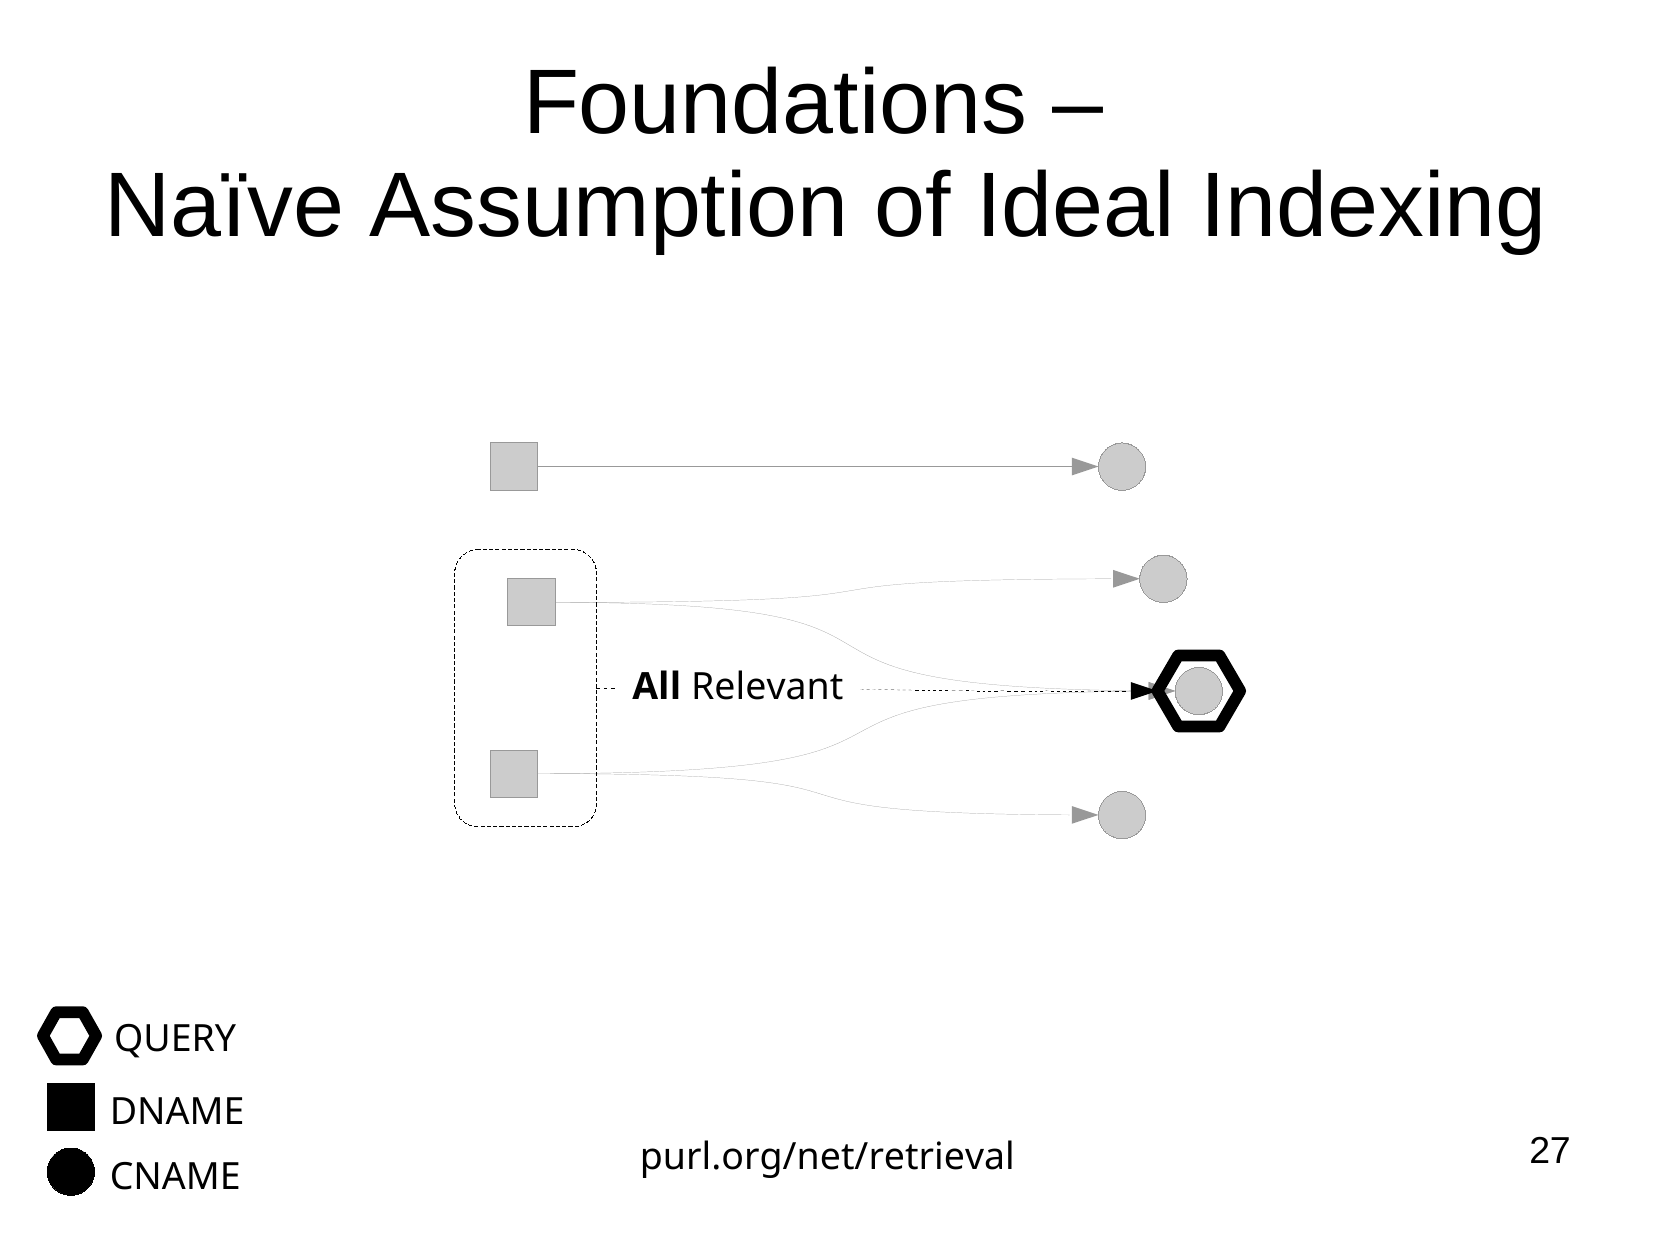

# Foundations – Naïve Assumption of Ideal Indexing
All Relevant
QUERY
DNAME
purl.org/net/retrieval
27
CNAME